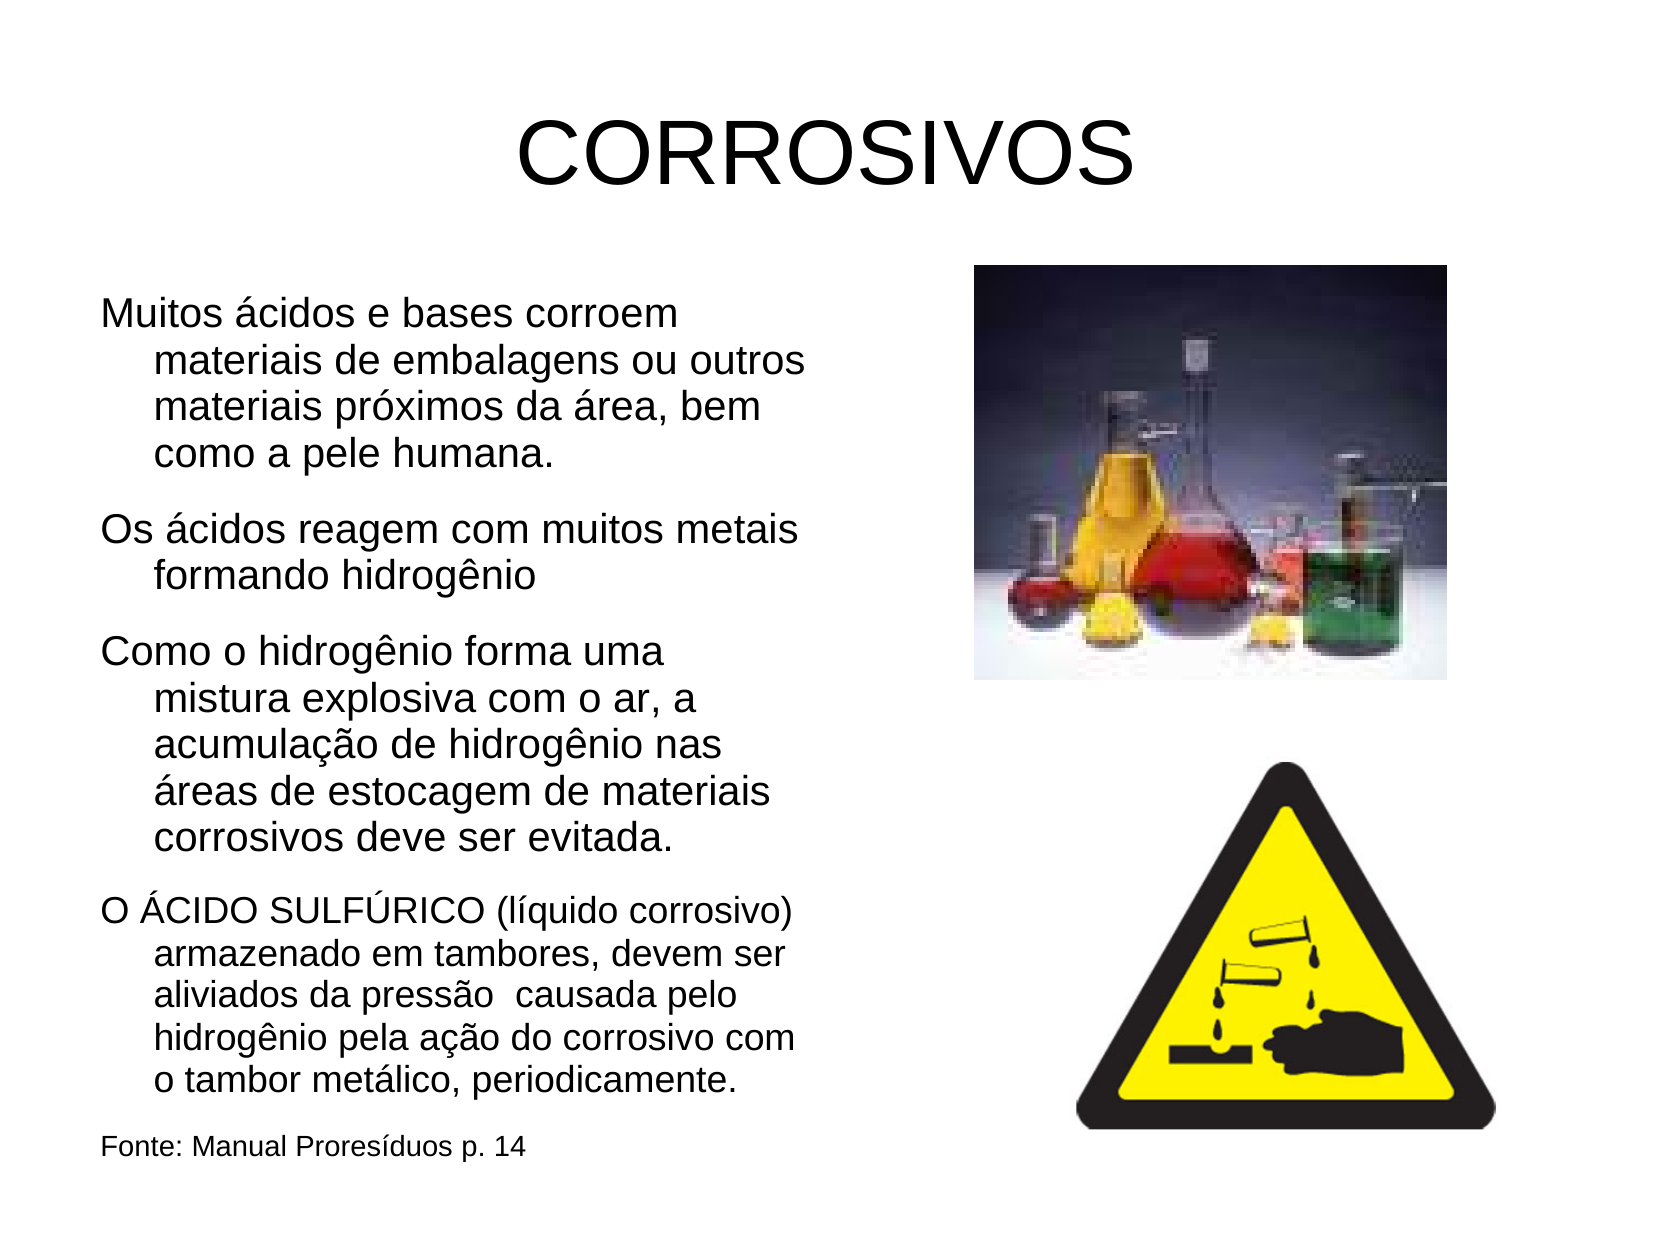

# CORROSIVOS
Muitos ácidos e bases corroem materiais de embalagens ou outros materiais próximos da área, bem como a pele humana.
Os ácidos reagem com muitos metais formando hidrogênio
Como o hidrogênio forma uma mistura explosiva com o ar, a acumulação de hidrogênio nas áreas de estocagem de materiais corrosivos deve ser evitada.
O ÁCIDO SULFÚRICO (líquido corrosivo) armazenado em tambores, devem ser aliviados da pressão causada pelo hidrogênio pela ação do corrosivo com o tambor metálico, periodicamente.
Fonte: Manual Proresíduos p. 14